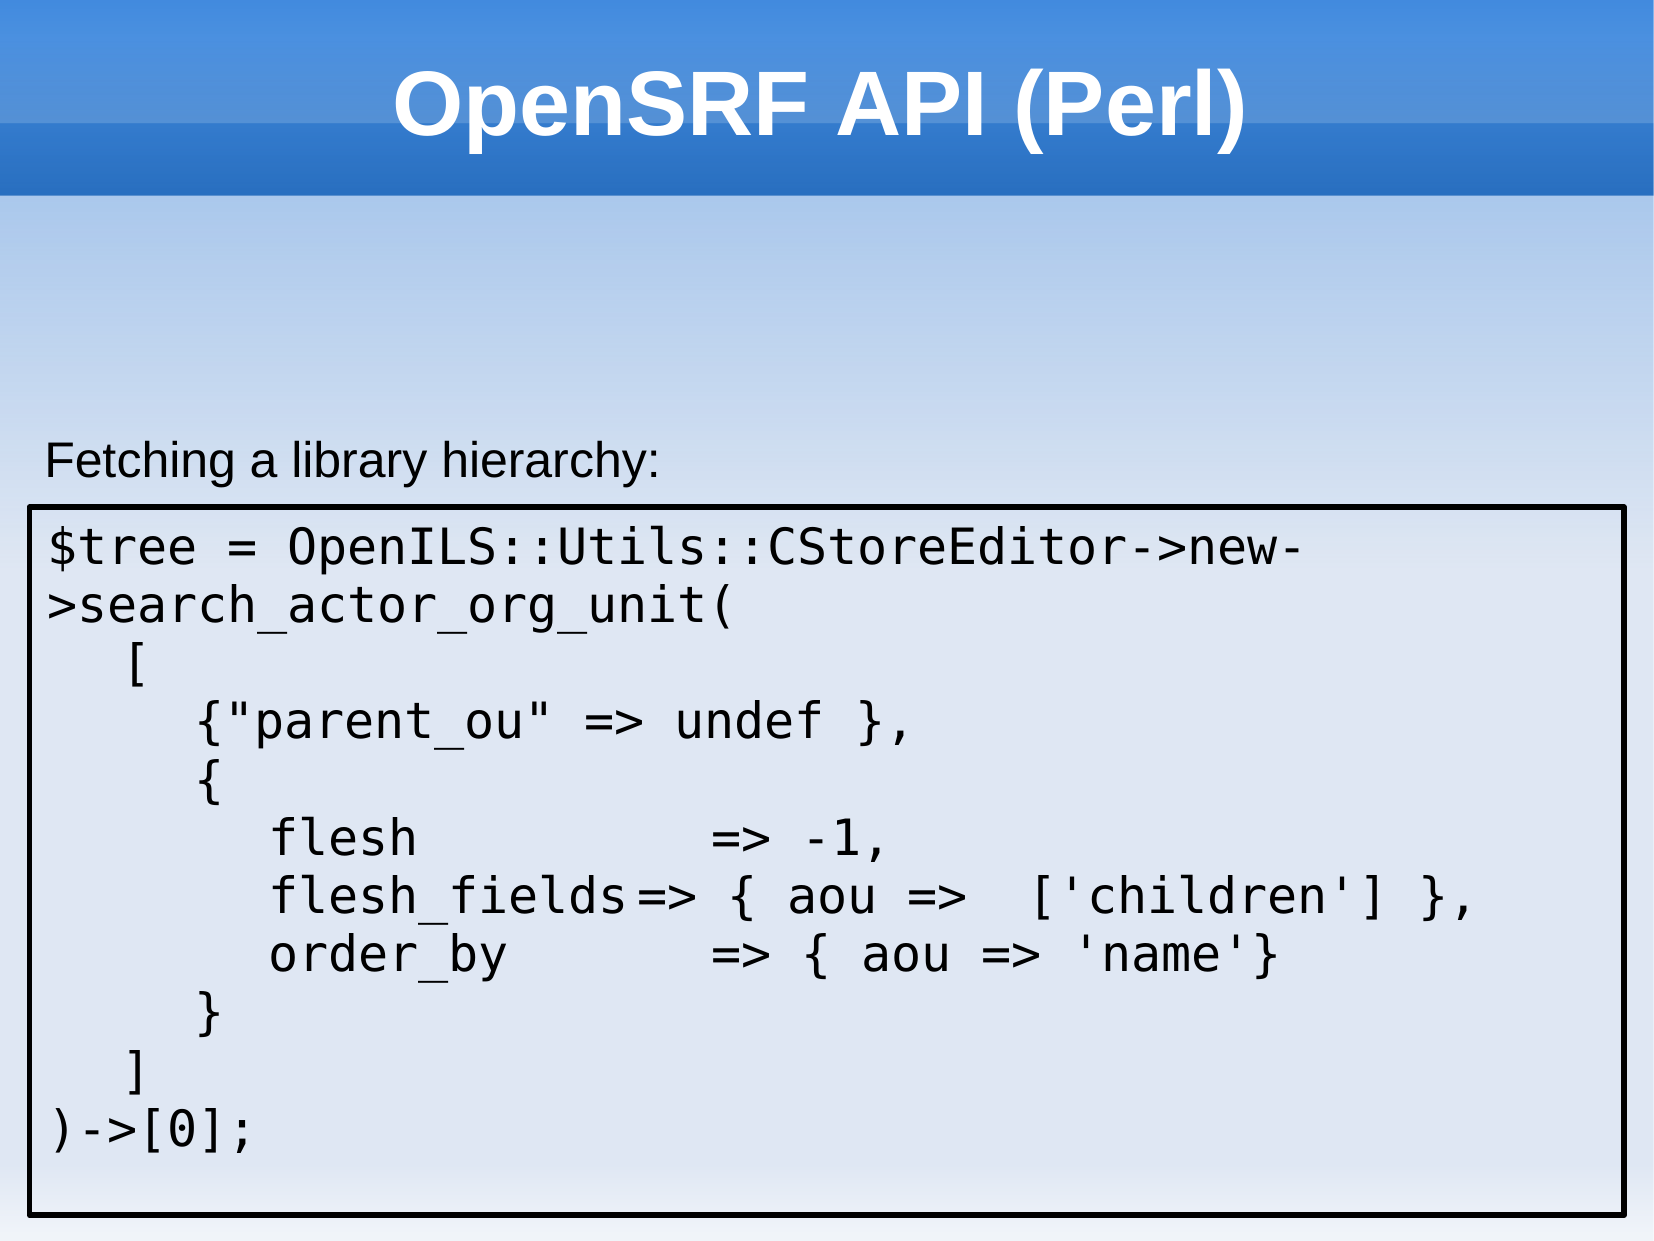

# OpenSRF API (Perl)
Fetching a library hierarchy:
$tree = OpenILS::Utils::CStoreEditor->new->search_actor_org_unit(
	[
		{"parent_ou" => undef },
		{
			flesh				=> -1,
			flesh_fields	=> { aou => ['children'] },
			order_by			=> { aou => 'name'}
		}
	]
)->[0];